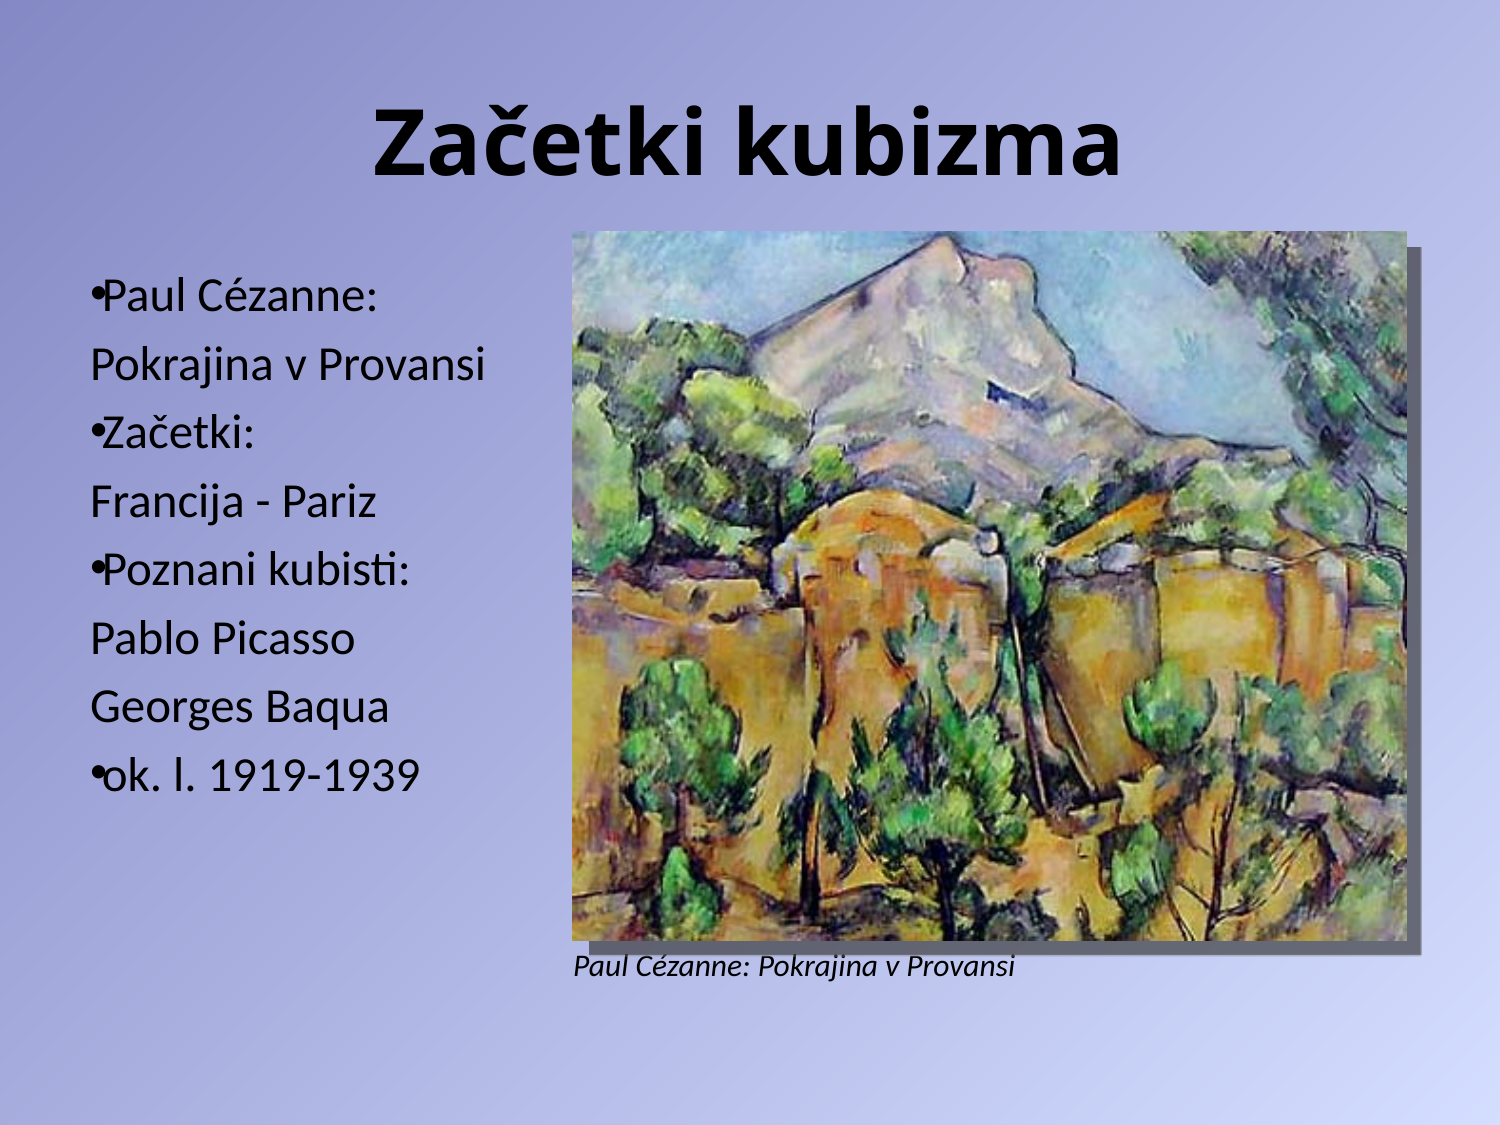

# Začetki kubizma
Paul Cézanne:
Pokrajina v Provansi
Začetki:
Francija - Pariz
Poznani kubisti:
Pablo Picasso
Georges Baqua
ok. l. 1919-1939
 Paul Cézanne: Pokrajina v Provansi